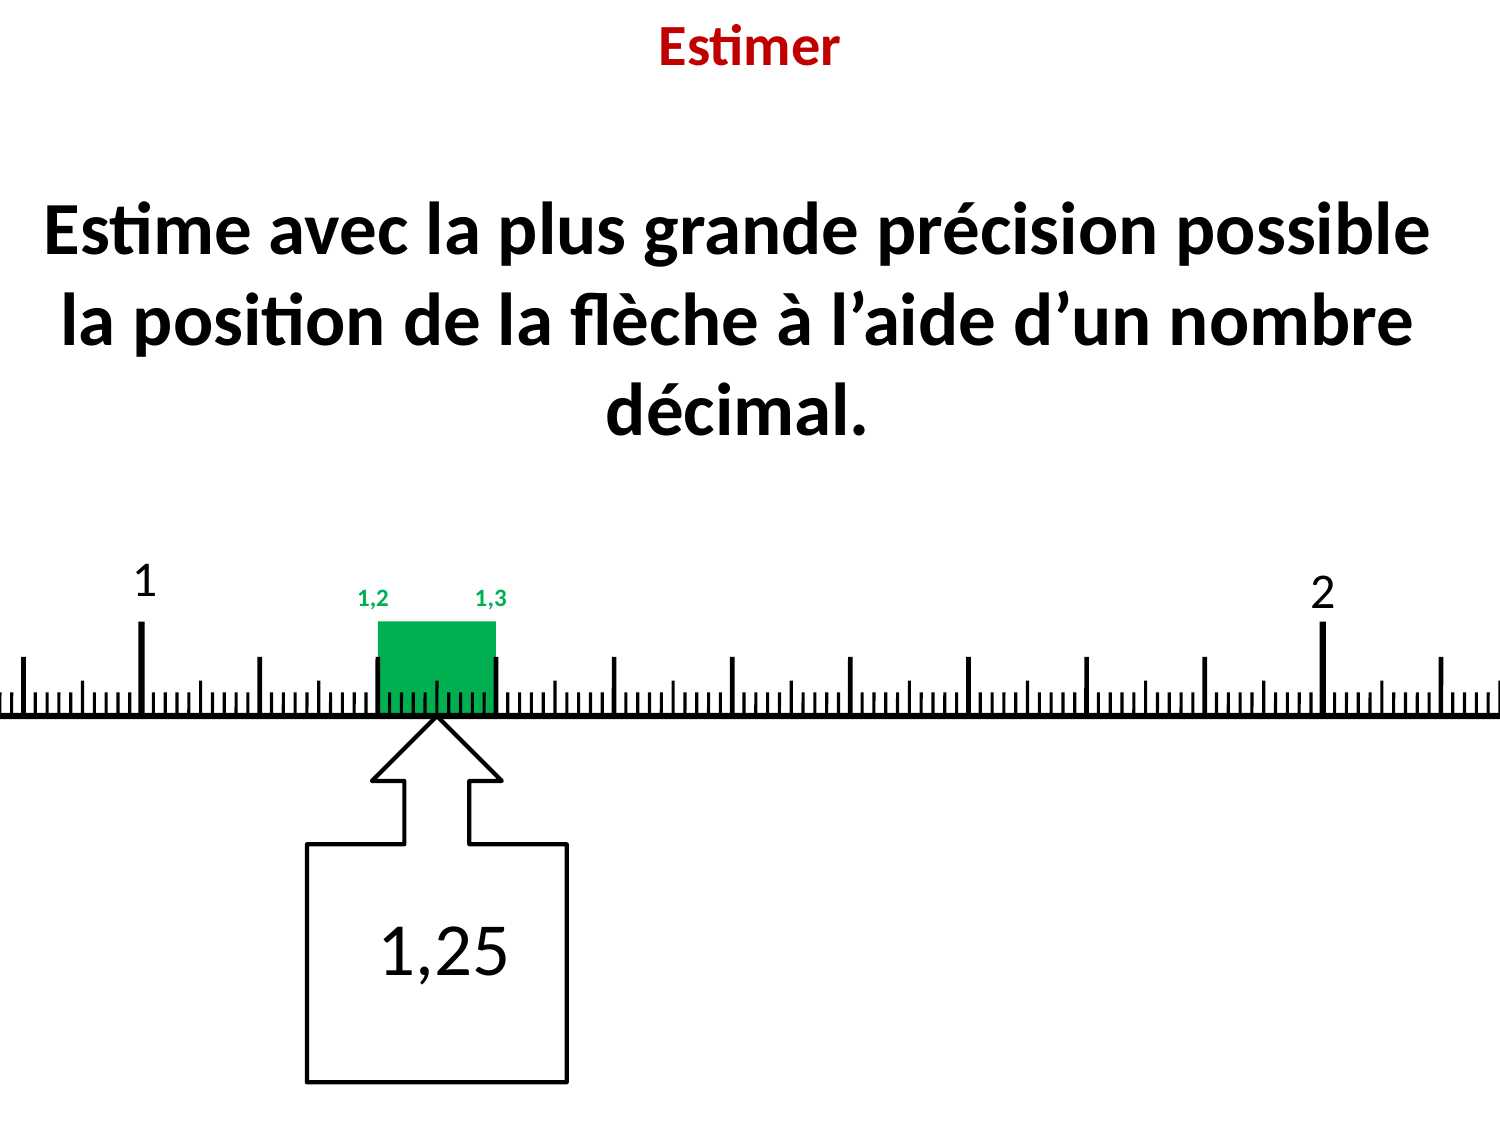

Estimer
Estime avec la plus grande précision possible la position de la flèche à l’aide d’un nombre décimal.
1
2
1,2 1,3
1,25